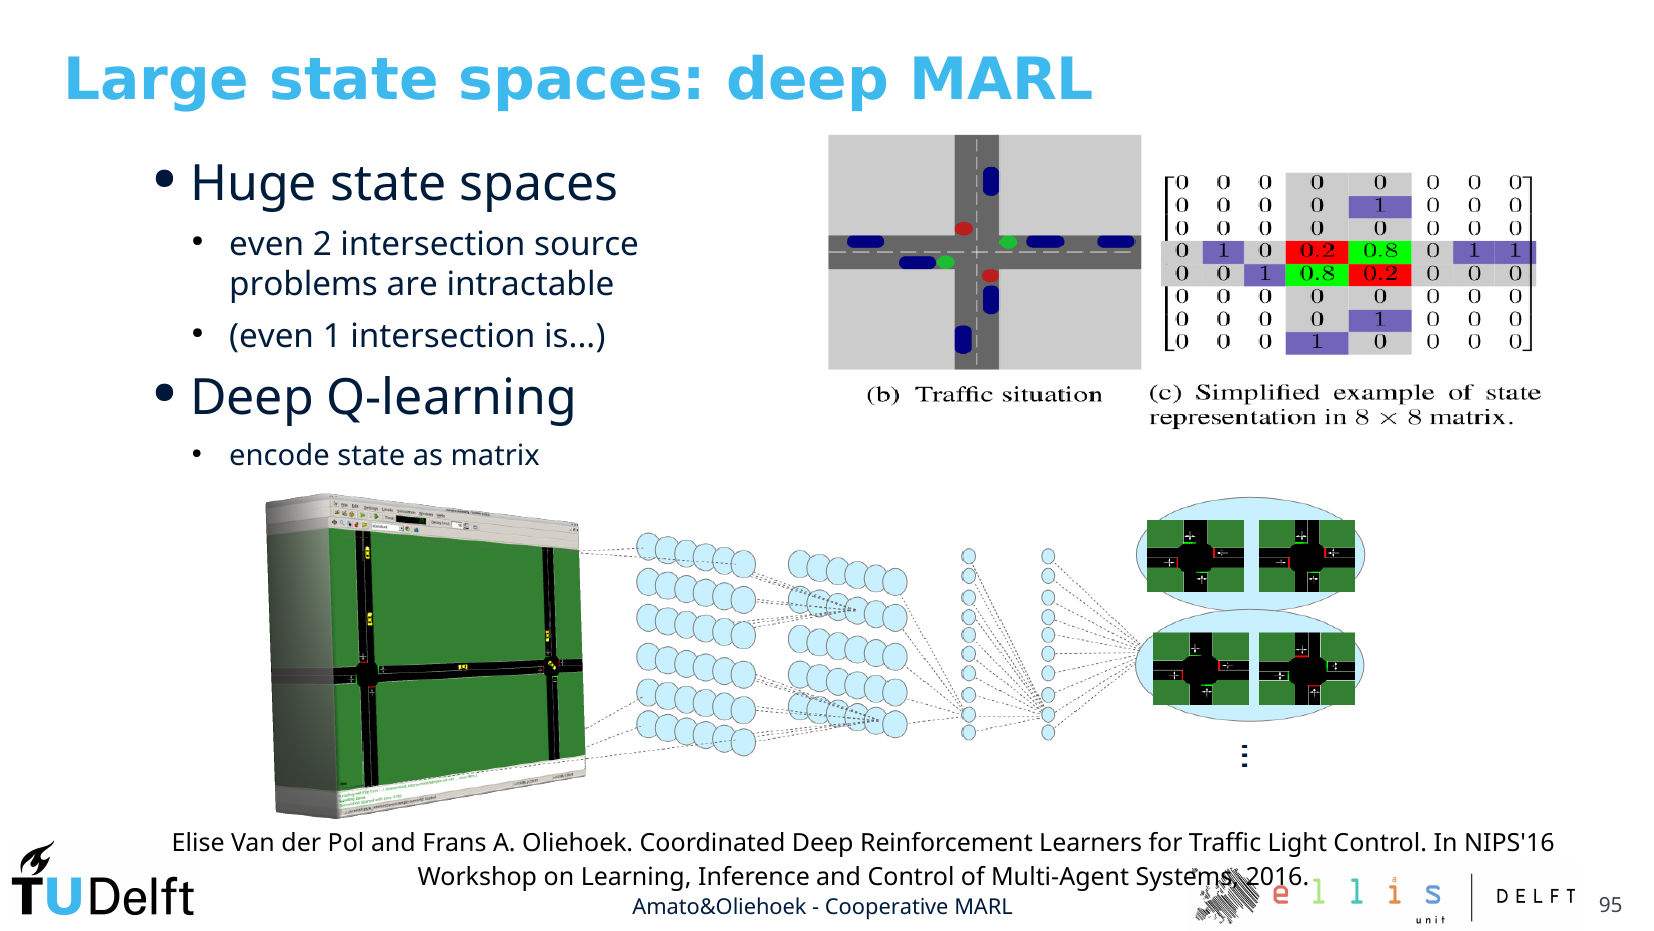

# Large state spaces: deep MARL
Huge state spaces
even 2 intersection source
problems are intractable
(even 1 intersection is...)
Deep Q-learning
encode state as matrix
Elise Van der Pol and Frans A. Oliehoek. Coordinated Deep Reinforcement Learners for Traffic Light Control. In NIPS'16 Workshop on Learning, Inference and Control of Multi-Agent Systems, 2016.
Amato&Oliehoek - Cooperative MARL